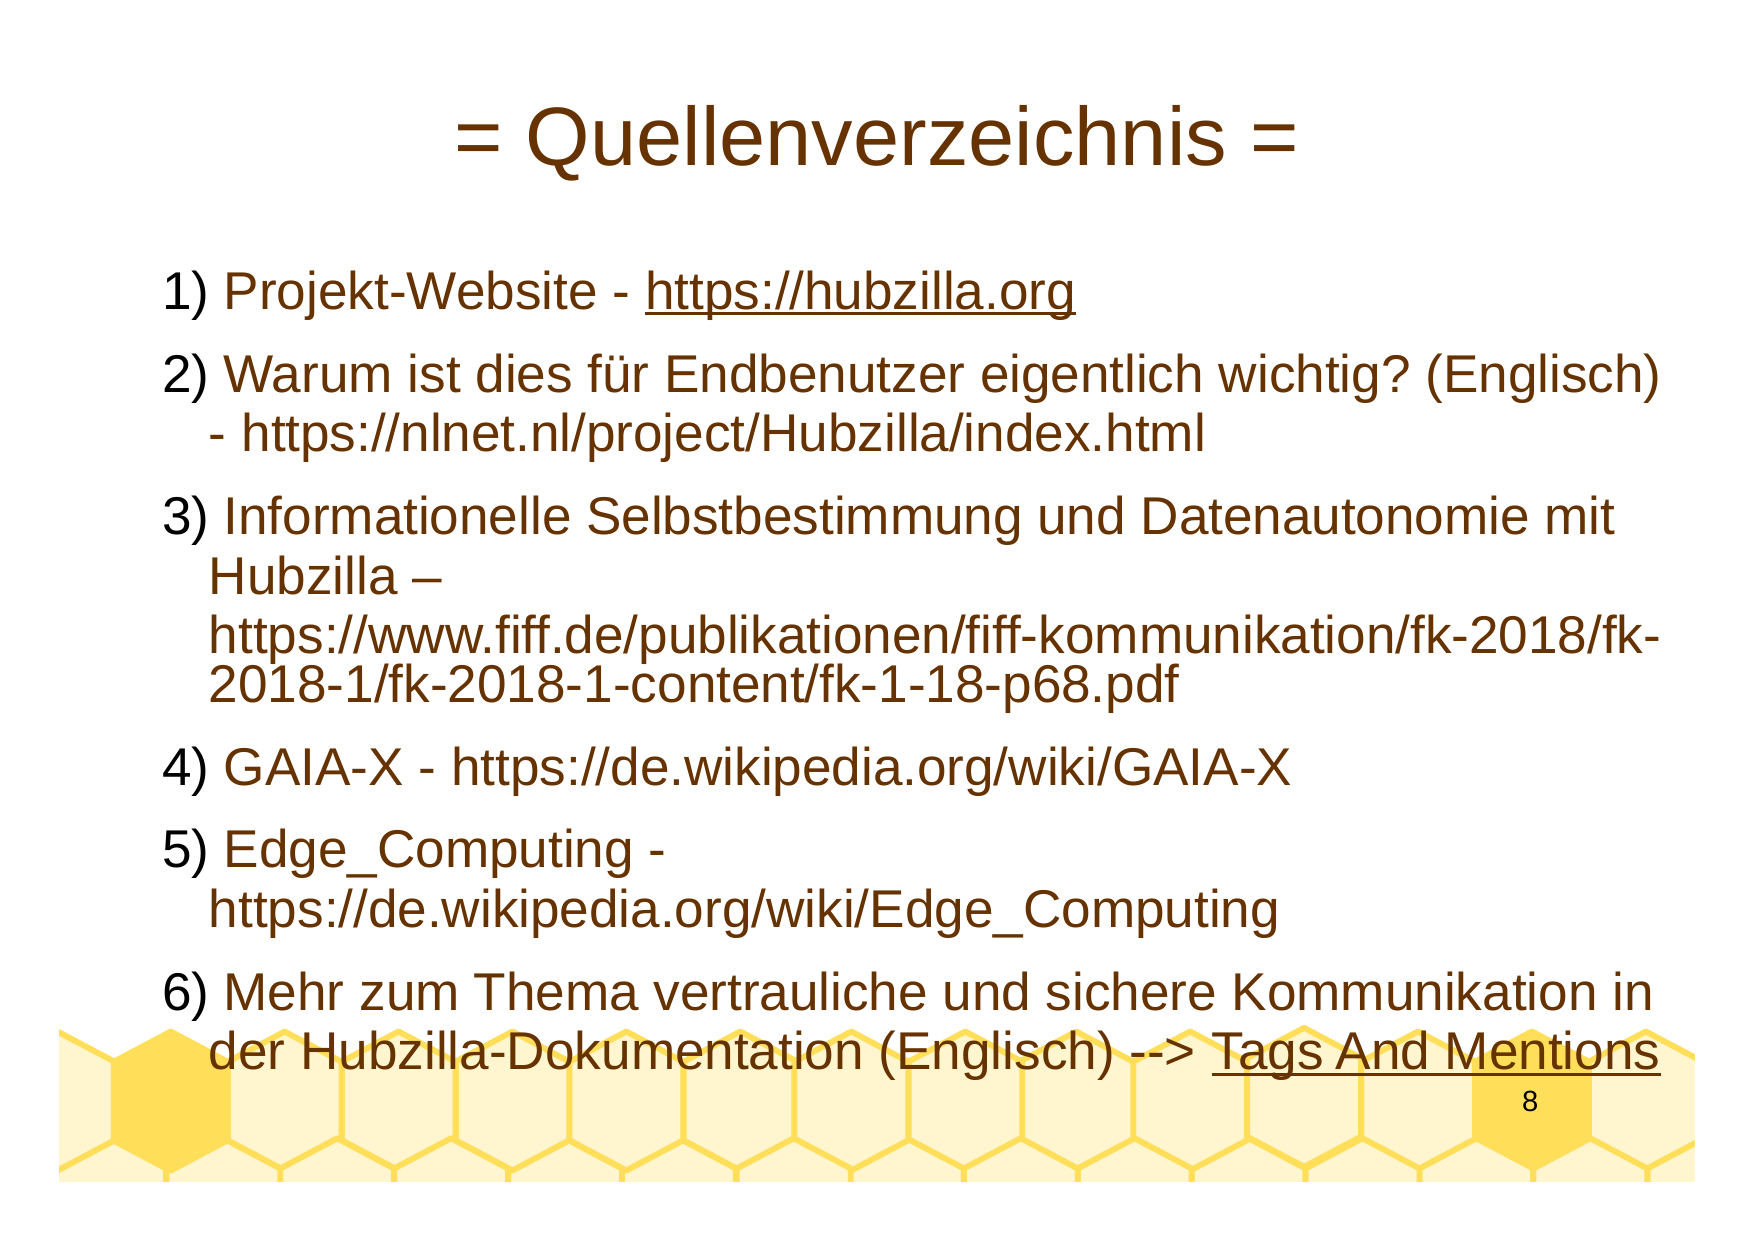

# = Quellenverzeichnis =
 Projekt-Website - https://hubzilla.org
 Warum ist dies für Endbenutzer eigentlich wichtig? (Englisch) - https://nlnet.nl/project/Hubzilla/index.html
 Informationelle Selbstbestimmung und Datenautonomie mit Hubzilla – https://www.fiff.de/publikationen/fiff-kommunikation/fk-2018/fk-2018-1/fk-2018-1-content/fk-1-18-p68.pdf
 GAIA-X - https://de.wikipedia.org/wiki/GAIA-X
 Edge_Computing - https://de.wikipedia.org/wiki/Edge_Computing
 Mehr zum Thema vertrauliche und sichere Kommunikation in der Hubzilla-Dokumentation (Englisch) --> Tags And Mentions